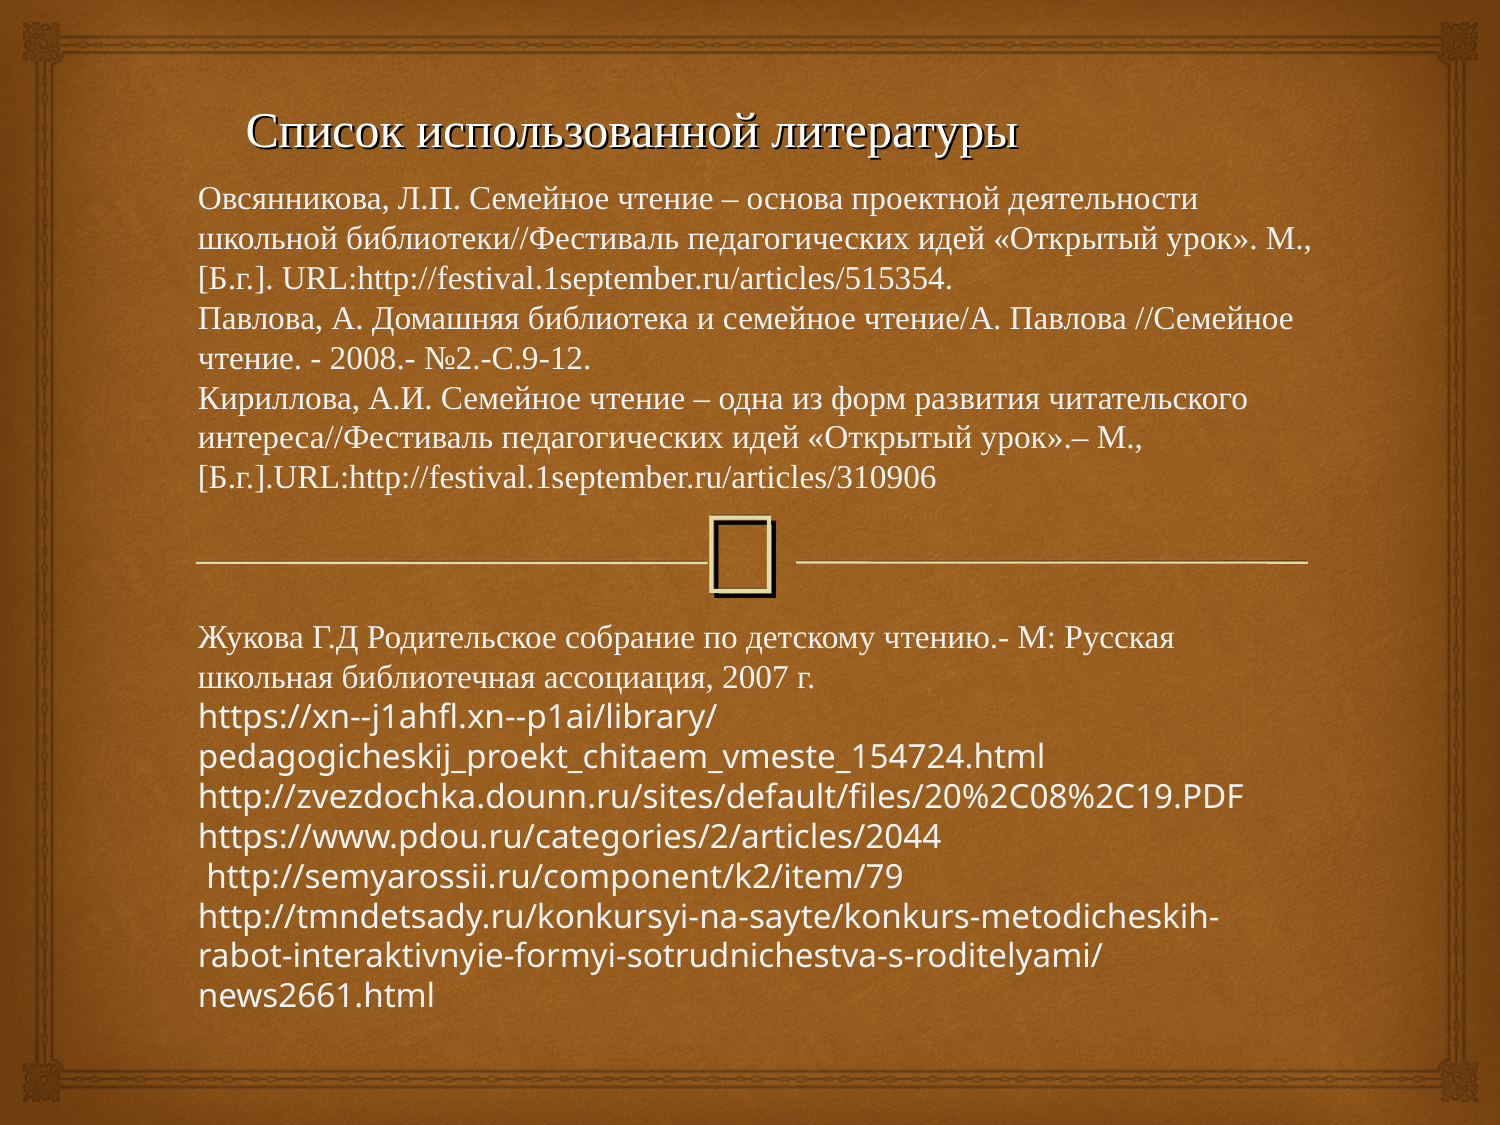

# Список использованной литературы
Овсянникова, Л.П. Семейное чтение – основа проектной деятельности школьной библиотеки//Фестиваль педагогических идей «Открытый урок». М., [Б.г.]. URL:http://festival.1september.ru/articles/515354.
Павлова, А. Домашняя библиотека и семейное чтение/А. Павлова //Семейное чтение. - 2008.- №2.-С.9-12.
Кириллова, А.И. Семейное чтение – одна из форм развития читательского интереса//Фестиваль педагогических идей «Открытый урок».– М.,[Б.г.].URL:http://festival.1september.ru/articles/310906
Жукова Г.Д Родительское собрание по детскому чтению.- М: Русская школьная библиотечная ассоциация, 2007 г.
https://xn--j1ahfl.xn--p1ai/library/pedagogicheskij_proekt_chitaem_vmeste_154724.html
http://zvezdochka.dounn.ru/sites/default/files/20%2C08%2C19.PDF
https://www.pdou.ru/categories/2/articles/2044
 http://semyarossii.ru/component/k2/item/79
http://tmndetsady.ru/konkursyi-na-sayte/konkurs-metodicheskih-rabot-interaktivnyie-formyi-sotrudnichestva-s-roditelyami/news2661.html